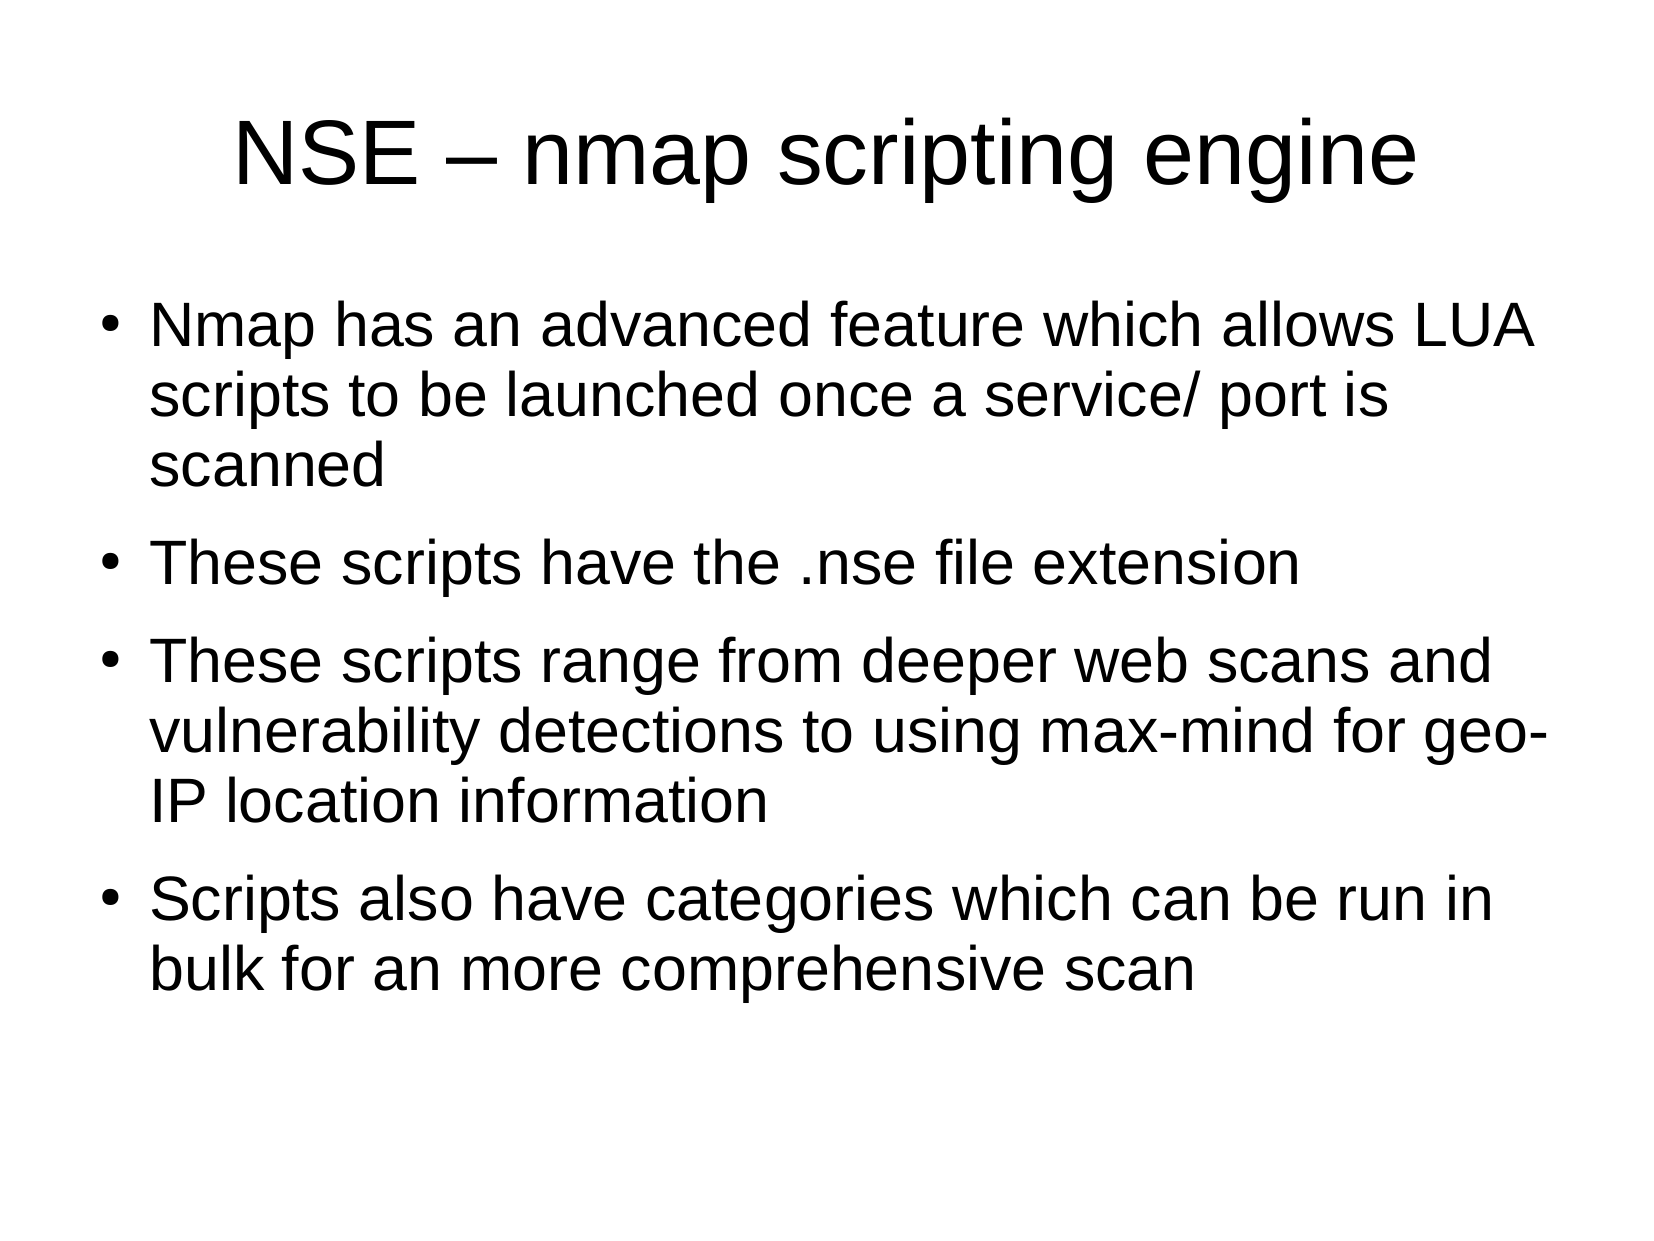

# NSE – nmap scripting engine
Nmap has an advanced feature which allows LUA scripts to be launched once a service/ port is scanned
These scripts have the .nse file extension
These scripts range from deeper web scans and vulnerability detections to using max-mind for geo-IP location information
Scripts also have categories which can be run in bulk for an more comprehensive scan